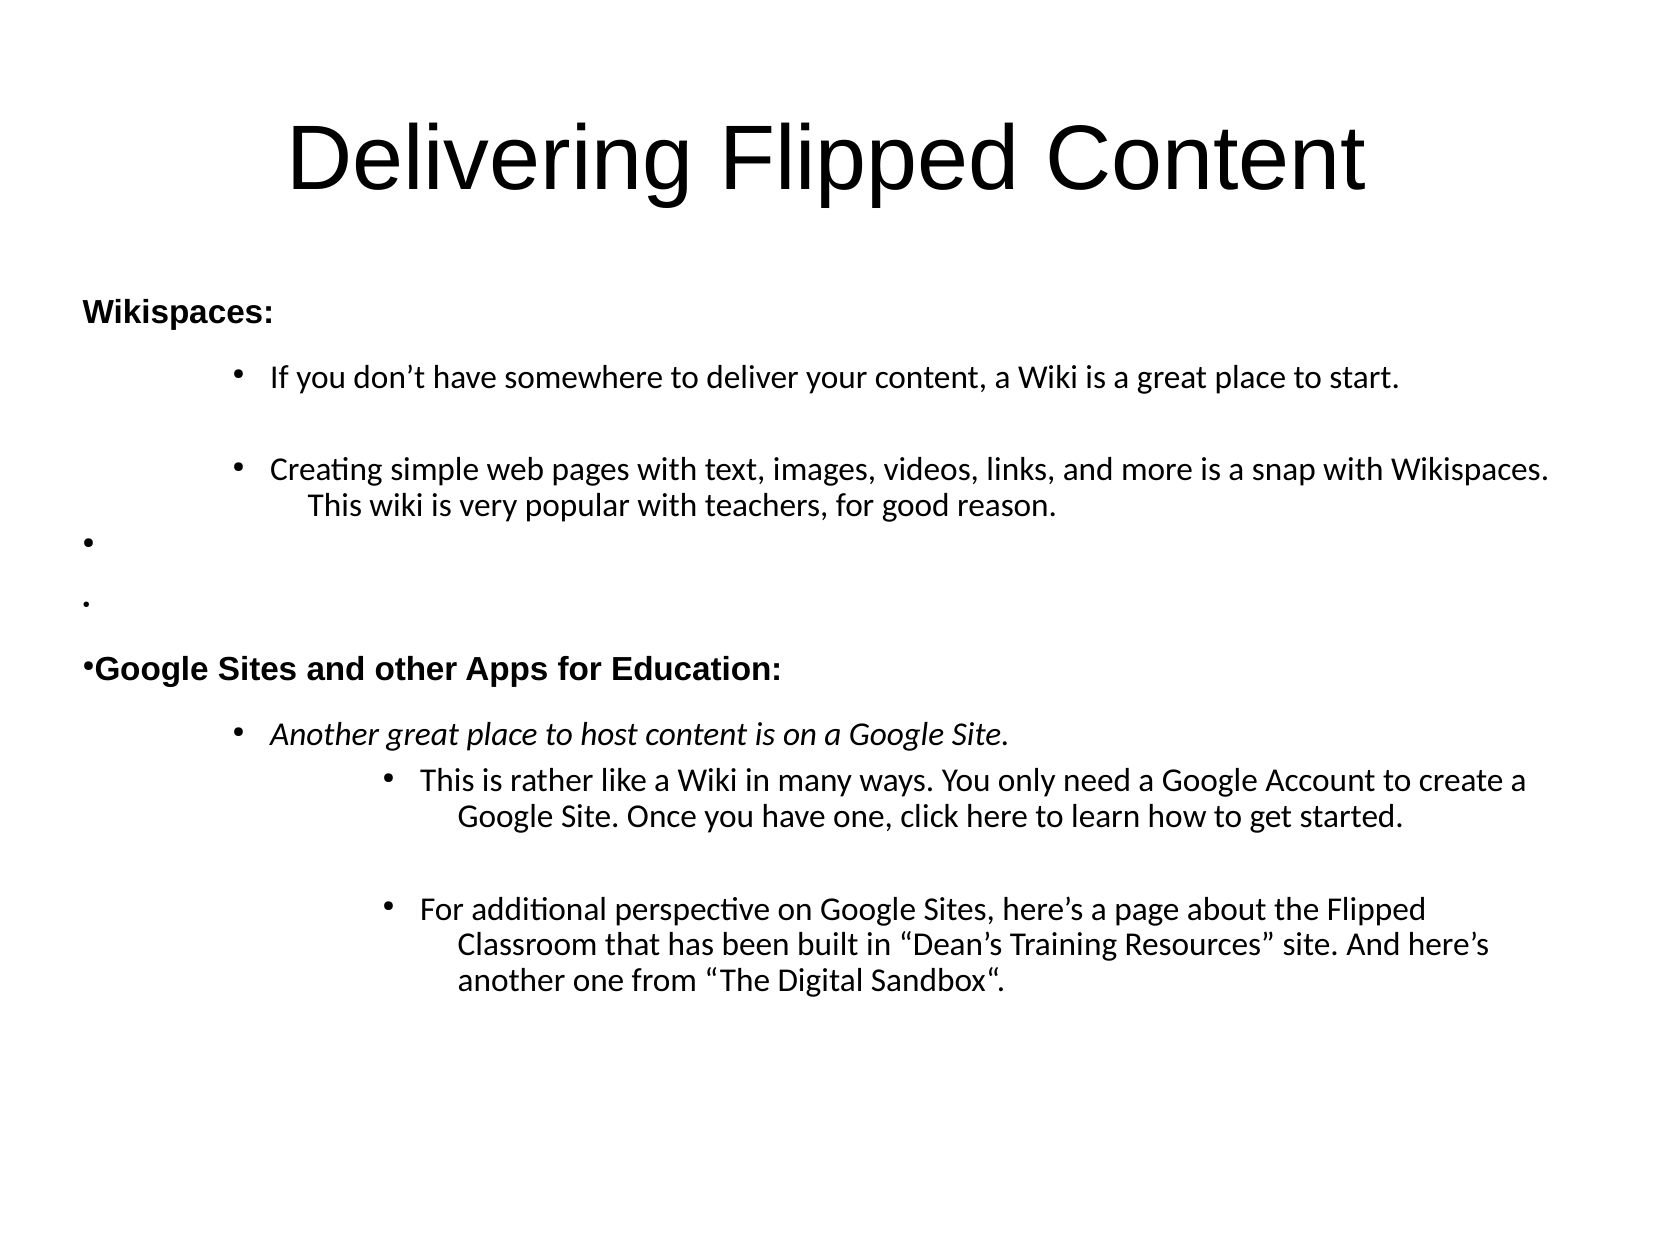

# Delivering Flipped Content
Wikispaces:
If you don’t have somewhere to deliver your content, a Wiki is a great place to start.
Creating simple web pages with text, images, videos, links, and more is a snap with Wikispaces. This wiki is very popular with teachers, for good reason.
Google Sites and other Apps for Education:
Another great place to host content is on a Google Site.
This is rather like a Wiki in many ways. You only need a Google Account to create a Google Site. Once you have one, click here to learn how to get started.
For additional perspective on Google Sites, here’s a page about the Flipped Classroom that has been built in “Dean’s Training Resources” site. And here’s another one from “The Digital Sandbox“.